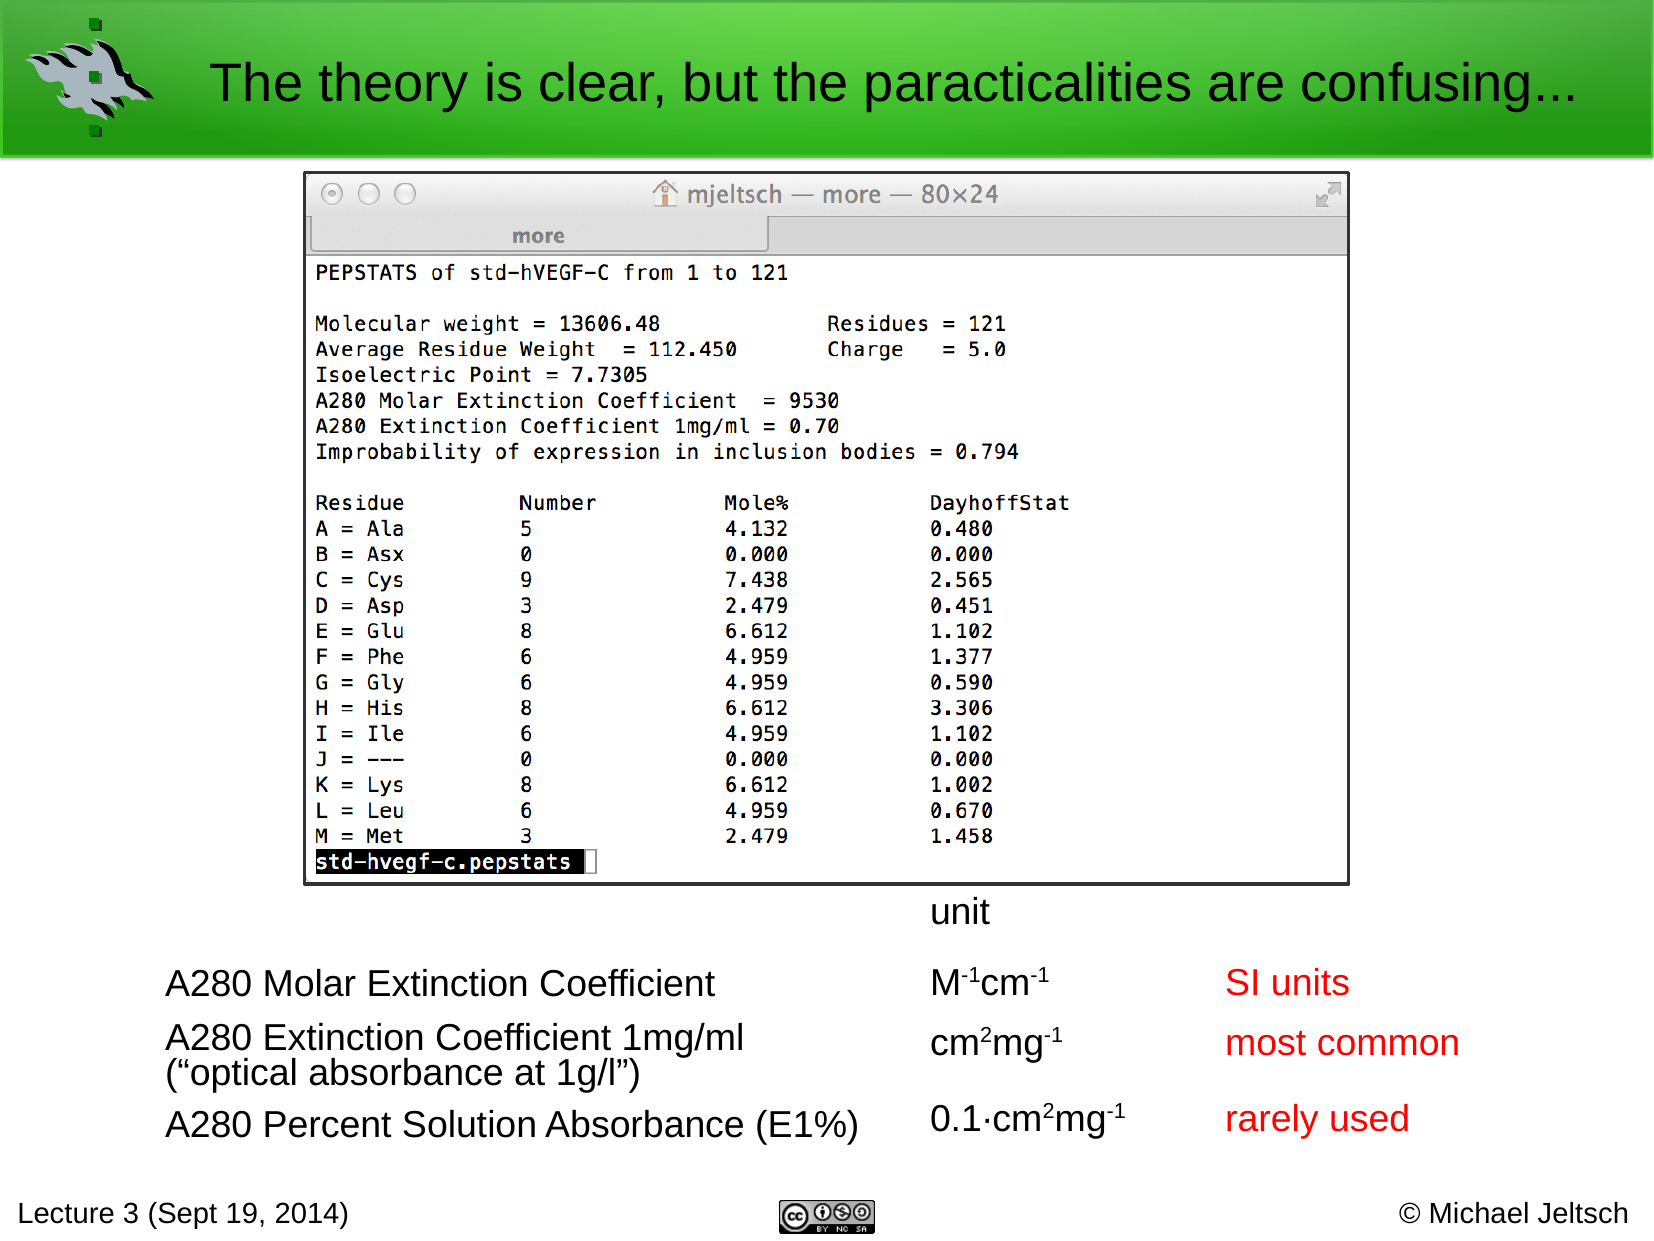

The theory is clear, but the paracticalities are confusing...
unit
M-1cm-1
SI units
A280 Molar Extinction Coefficient
cm2mg-1
most common
A280 Extinction Coefficient 1mg/ml
(“optical absorbance at 1g/l”)
0.1·cm2mg-1
rarely used
A280 Percent Solution Absorbance (E1%)